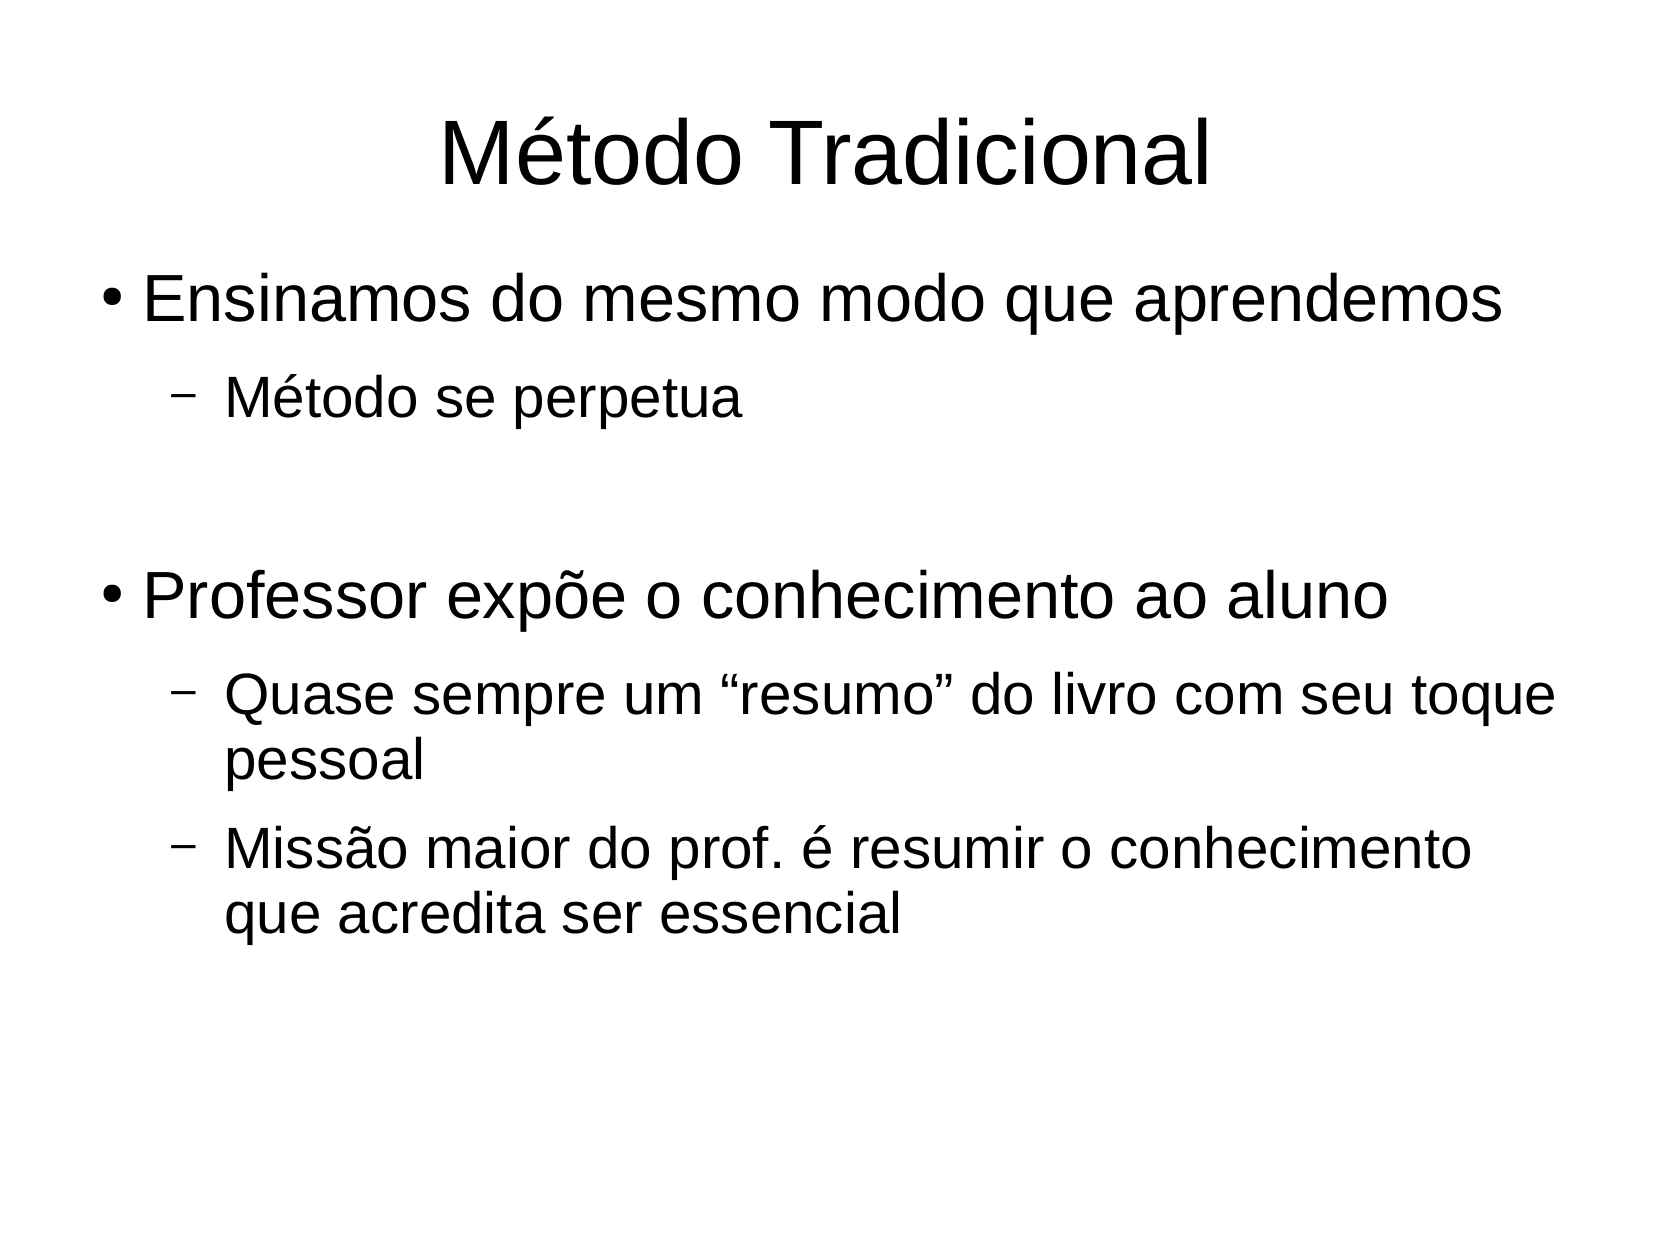

# Método Tradicional
 Ensinamos do mesmo modo que aprendemos
Método se perpetua
 Professor expõe o conhecimento ao aluno
Quase sempre um “resumo” do livro com seu toque pessoal
Missão maior do prof. é resumir o conhecimento que acredita ser essencial